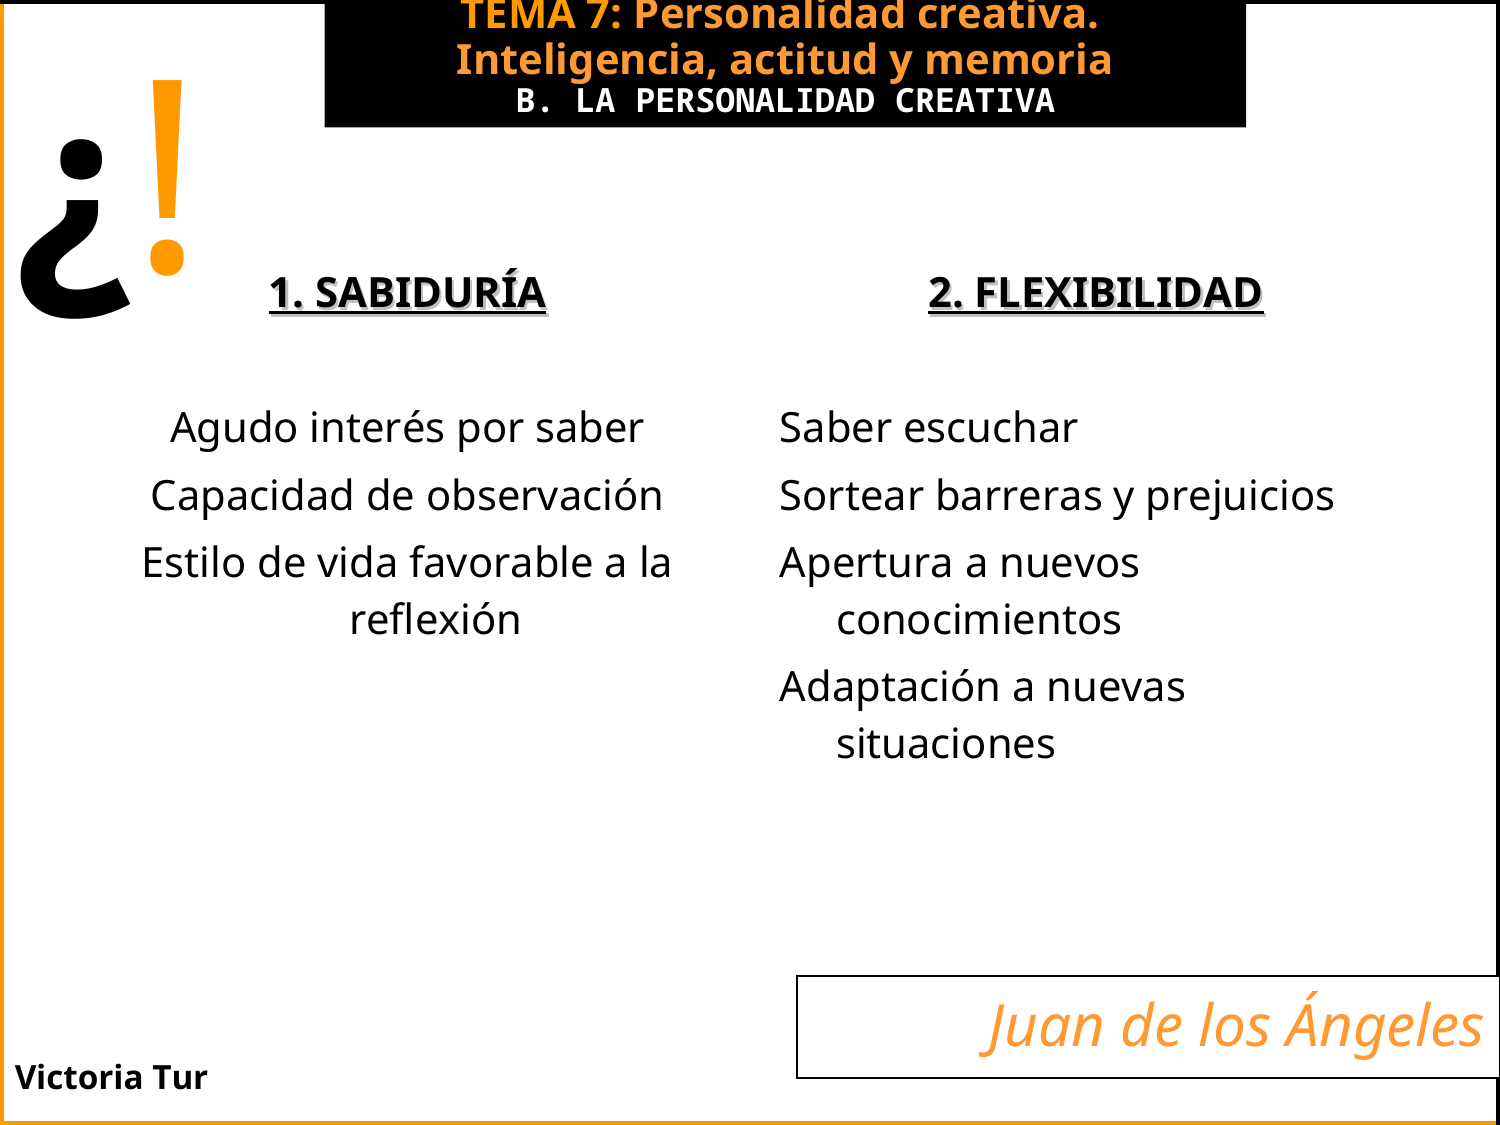

# 1. SABIDURÍA
Agudo interés por saber
Capacidad de observación
Estilo de vida favorable a la reflexión
2. FLEXIBILIDAD
Saber escuchar
Sortear barreras y prejuicios
Apertura a nuevos conocimientos
Adaptación a nuevas situaciones
Juan de los Ángeles